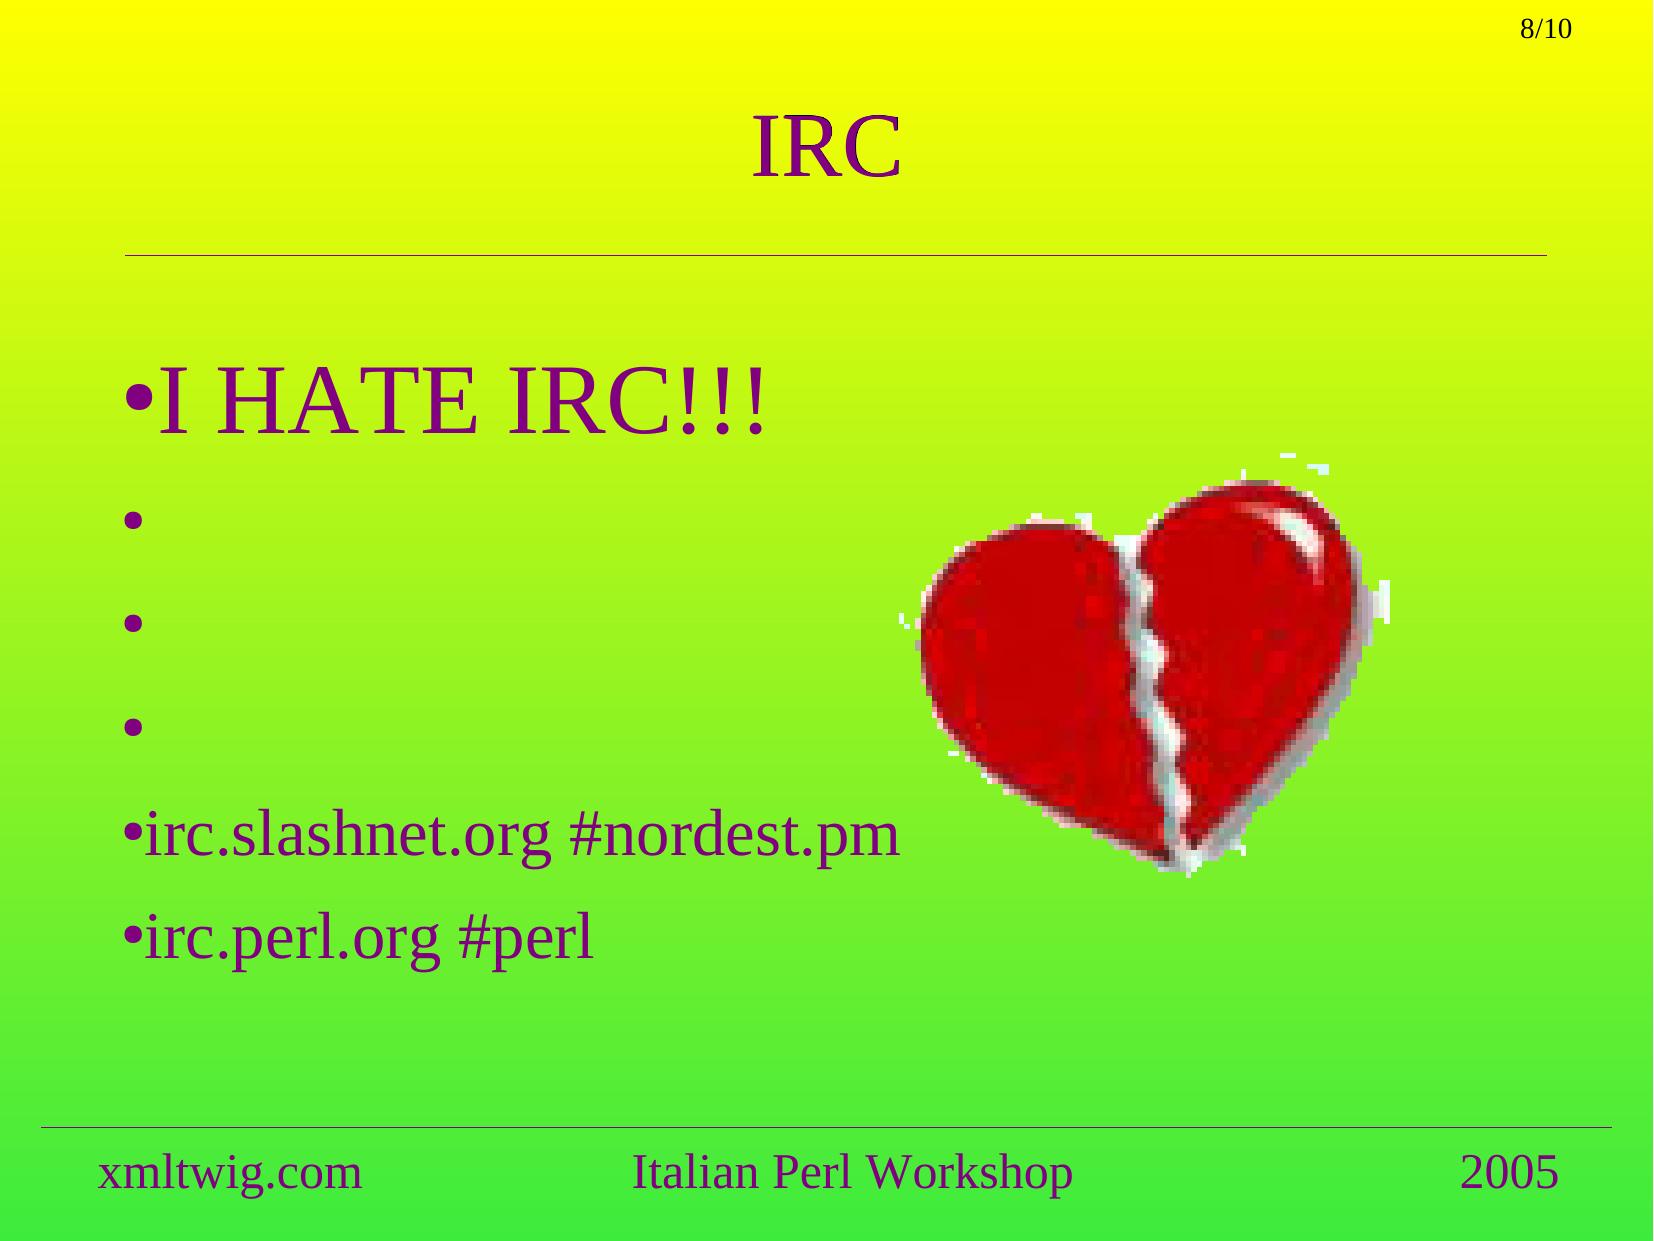

# IRC
I HATE IRC!!!
irc.slashnet.org #nordest.pm
irc.perl.org #perl